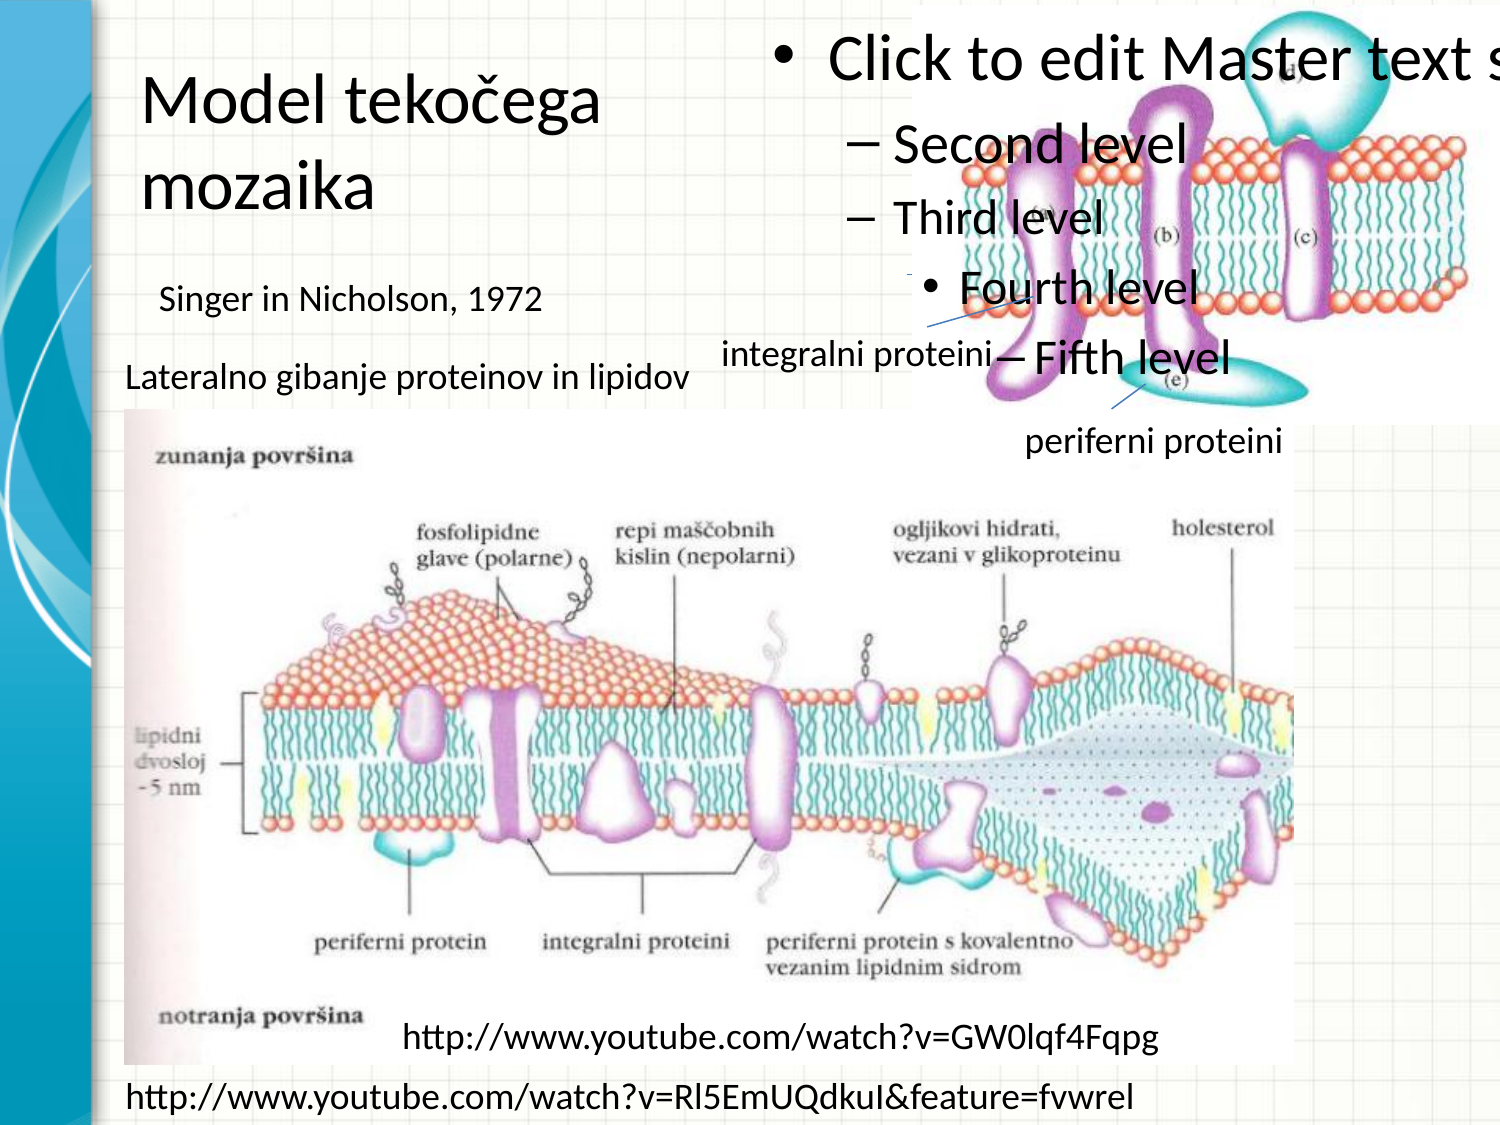

Click to edit Master text styles
Second level
Third level
Fourth level
Fifth level
# Model tekočega mozaika
Singer in Nicholson, 1972
integralni proteini
Lateralno gibanje proteinov in lipidov
periferni proteini
http://www.youtube.com/watch?v=GW0lqf4Fqpg
http://www.youtube.com/watch?v=Rl5EmUQdkuI&feature=fvwrel